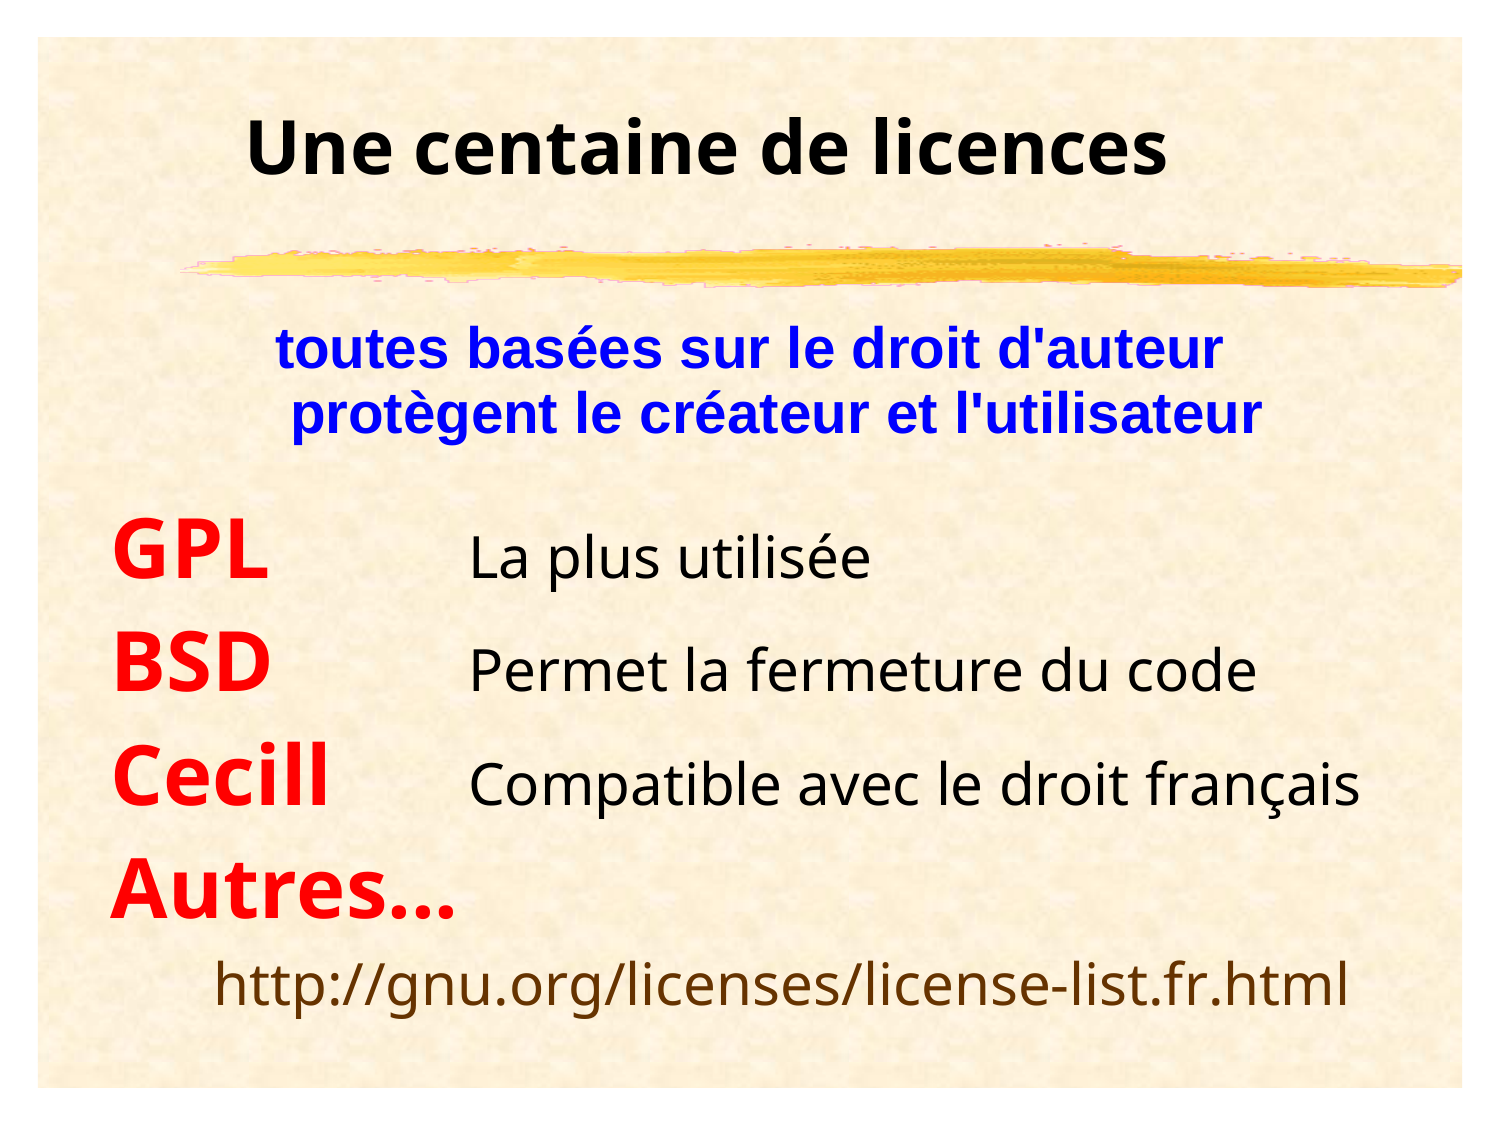

# Une centaine de licences
toutes basées sur le droit d'auteur
protègent le créateur et l'utilisateur
GPL			La plus utilisée
BSD			Permet la fermeture du code
Cecill		Compatible avec le droit français
Autres...
http://gnu.org/licenses/license-list.fr.html